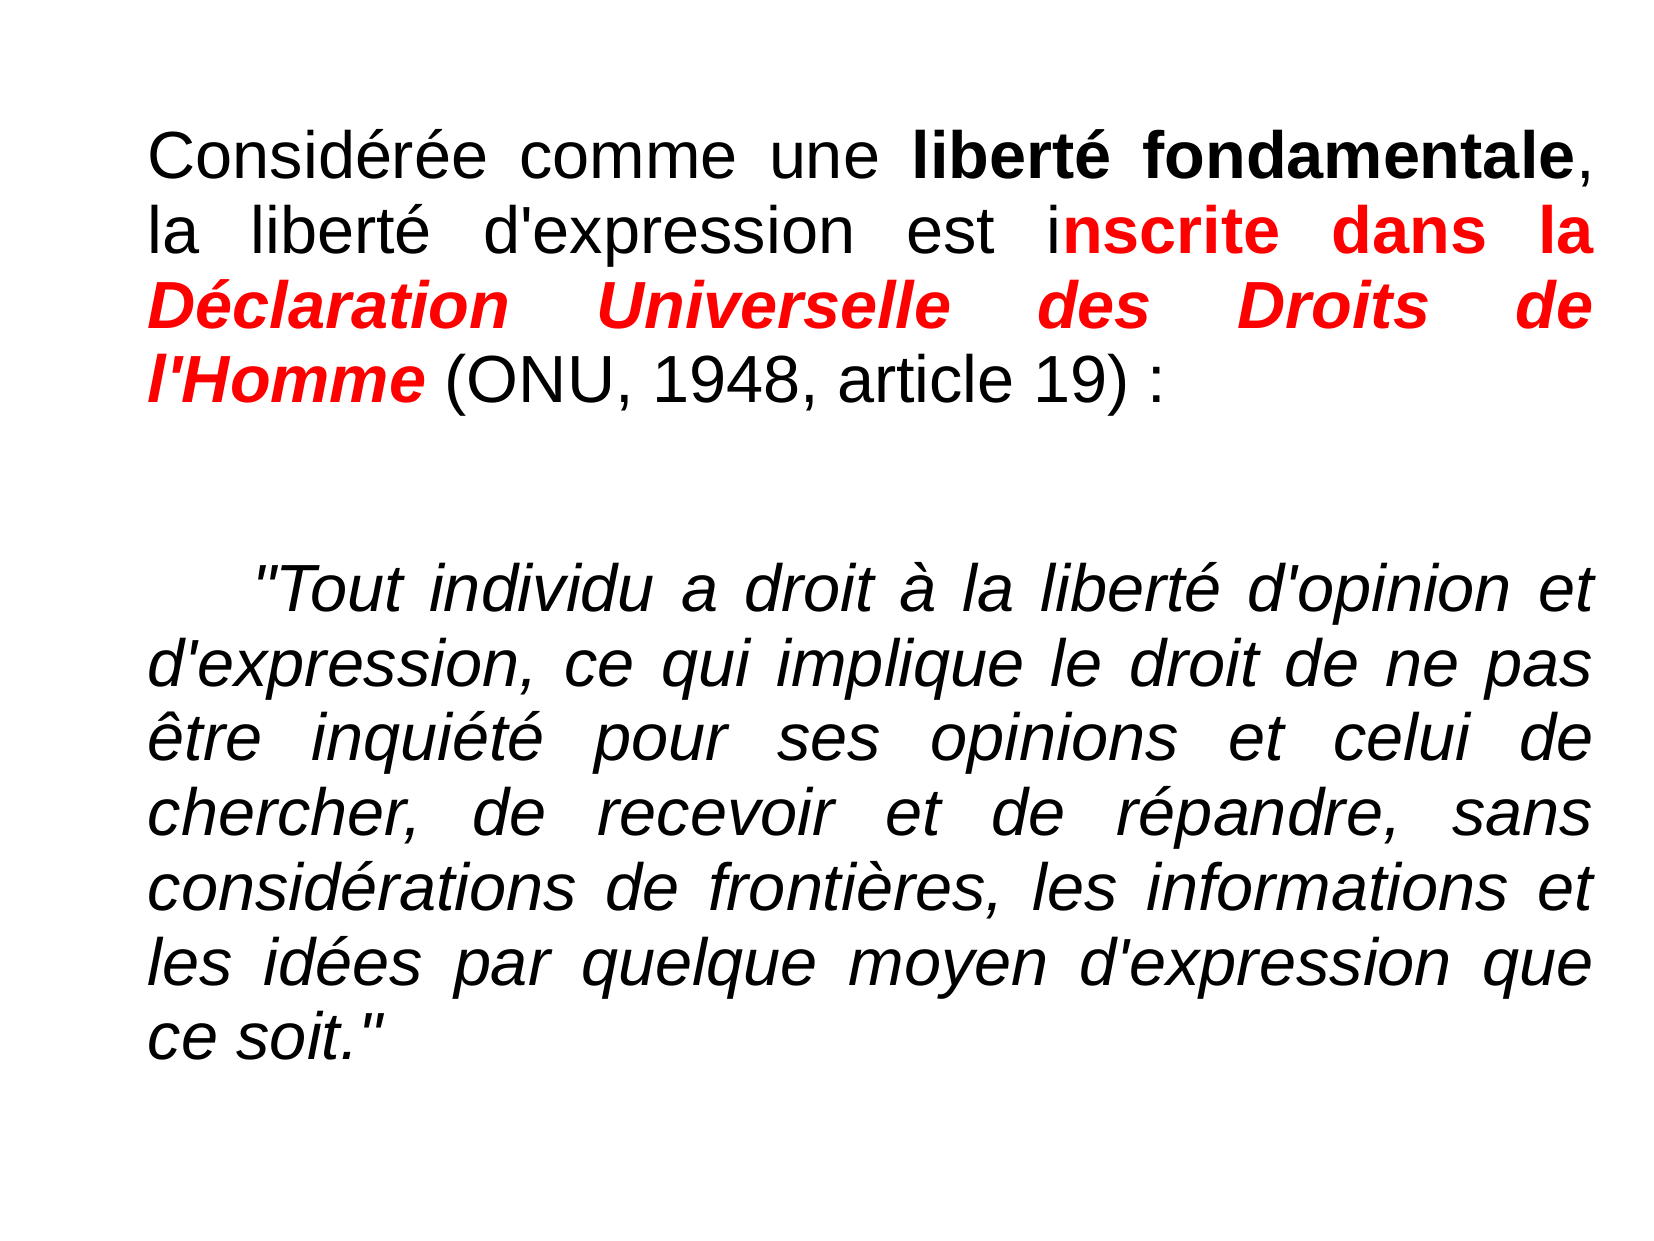

# Considérée comme une liberté fondamentale, la liberté d'expression est inscrite dans la Déclaration Universelle des Droits de l'Homme (ONU, 1948, article 19) :
 "Tout individu a droit à la liberté d'opinion et d'expression, ce qui implique le droit de ne pas être inquiété pour ses opinions et celui de chercher, de recevoir et de répandre, sans considérations de frontières, les informations et les idées par quelque moyen d'expression que ce soit."